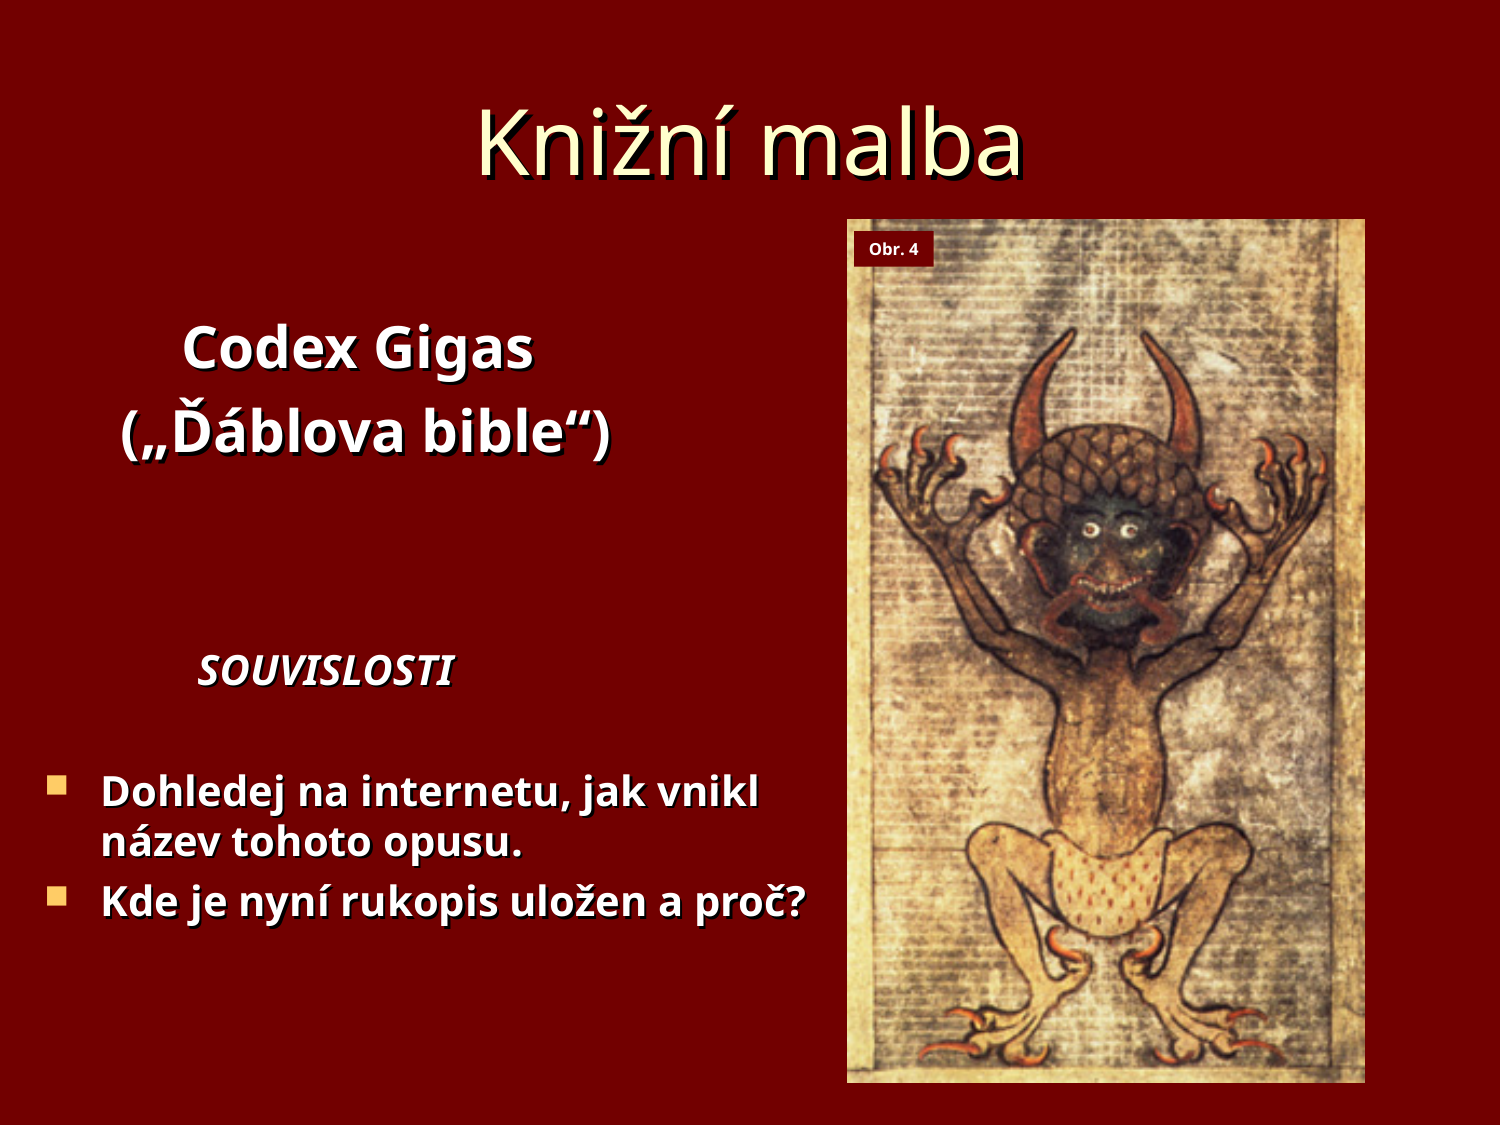

# Knižní malba
Obr. 4
 Codex Gigas
 („Ďáblova bible“)
	 SOUVISLOSTI
Dohledej na internetu, jak vnikl název tohoto opusu.
Kde je nyní rukopis uložen a proč?